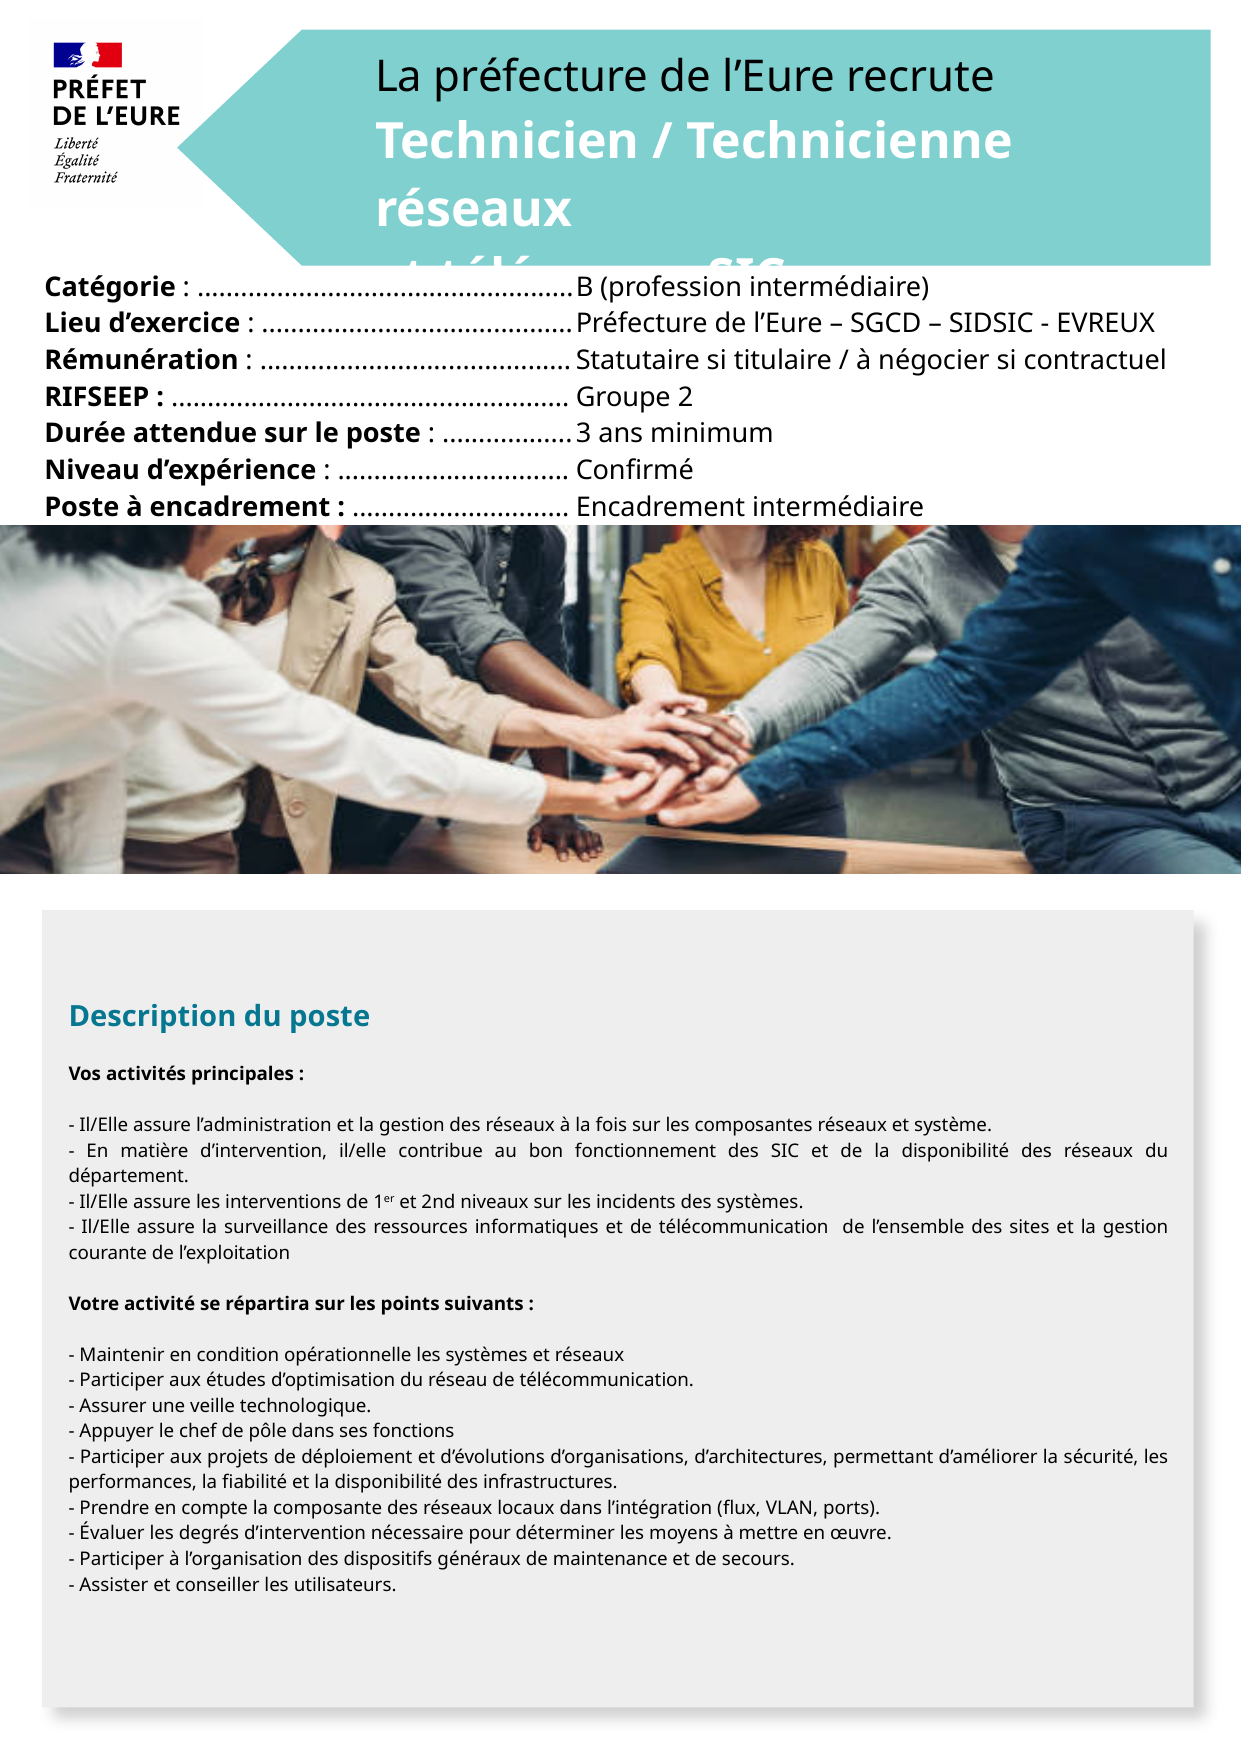

La préfecture de l’Eure recrute
Technicien / Technicienne réseaux
et télécoms - SIC
Catégorie : 	B (profession intermédiaire)
Lieu d’exercice : 	Préfecture de l’Eure – SGCD – SIDSIC - EVREUX
Rémunération : 	Statutaire si titulaire / à négocier si contractuel
RIFSEEP : 	Groupe 2
Durée attendue sur le poste : 	3 ans minimum
Niveau d’expérience : 	Confirmé
Poste à encadrement : 	Encadrement intermédiaire
Description du poste
Vos activités principales :
- Il/Elle assure l’administration et la gestion des réseaux à la fois sur les composantes réseaux et système.
- En matière d’intervention, il/elle contribue au bon fonctionnement des SIC et de la disponibilité des réseaux du département.
- Il/Elle assure les interventions de 1er et 2nd niveaux sur les incidents des systèmes.
- Il/Elle assure la surveillance des ressources informatiques et de télécommunication de l’ensemble des sites et la gestion courante de l’exploitation
Votre activité se répartira sur les points suivants :
- Maintenir en condition opérationnelle les systèmes et réseaux
- Participer aux études d’optimisation du réseau de télécommunication.
- Assurer une veille technologique.
- Appuyer le chef de pôle dans ses fonctions
- Participer aux projets de déploiement et d’évolutions d’organisations, d’architectures, permettant d’améliorer la sécurité, les performances, la fiabilité et la disponibilité des infrastructures.
- Prendre en compte la composante des réseaux locaux dans l’intégration (flux, VLAN, ports).
- Évaluer les degrés d’intervention nécessaire pour déterminer les moyens à mettre en œuvre.
- Participer à l’organisation des dispositifs généraux de maintenance et de secours.
- Assister et conseiller les utilisateurs.